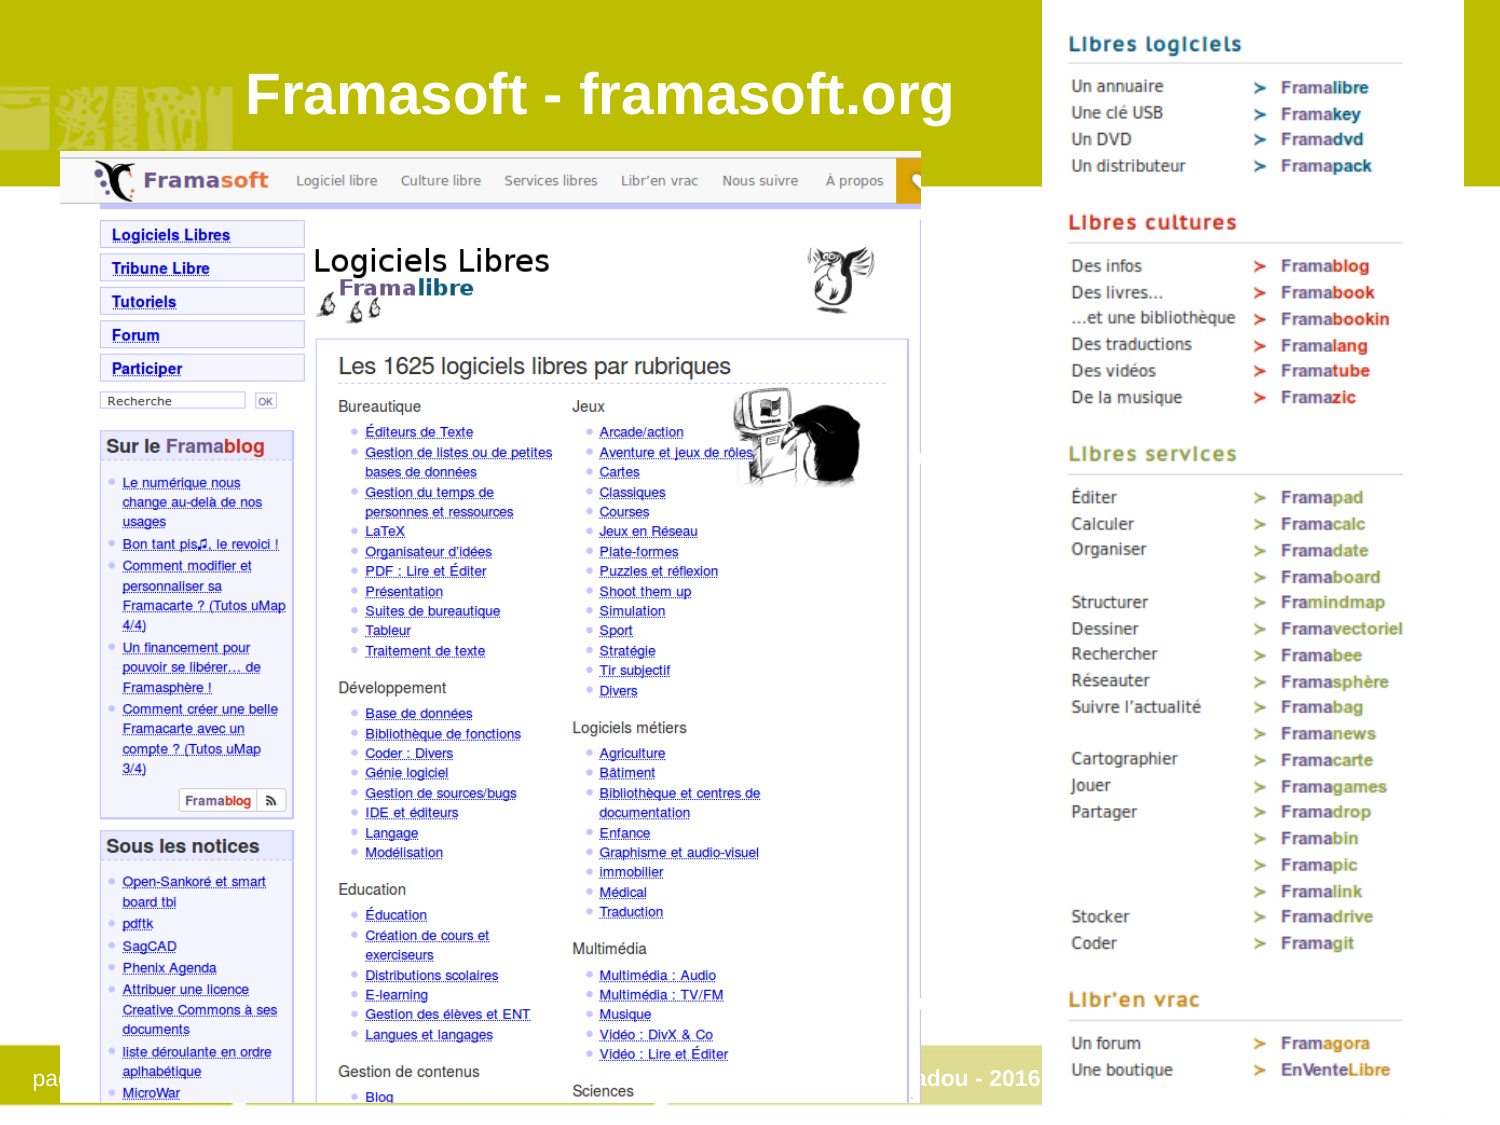

# Framasoft - framasoft.org
46
© E. Cousin, G. Ouvradou - 2016